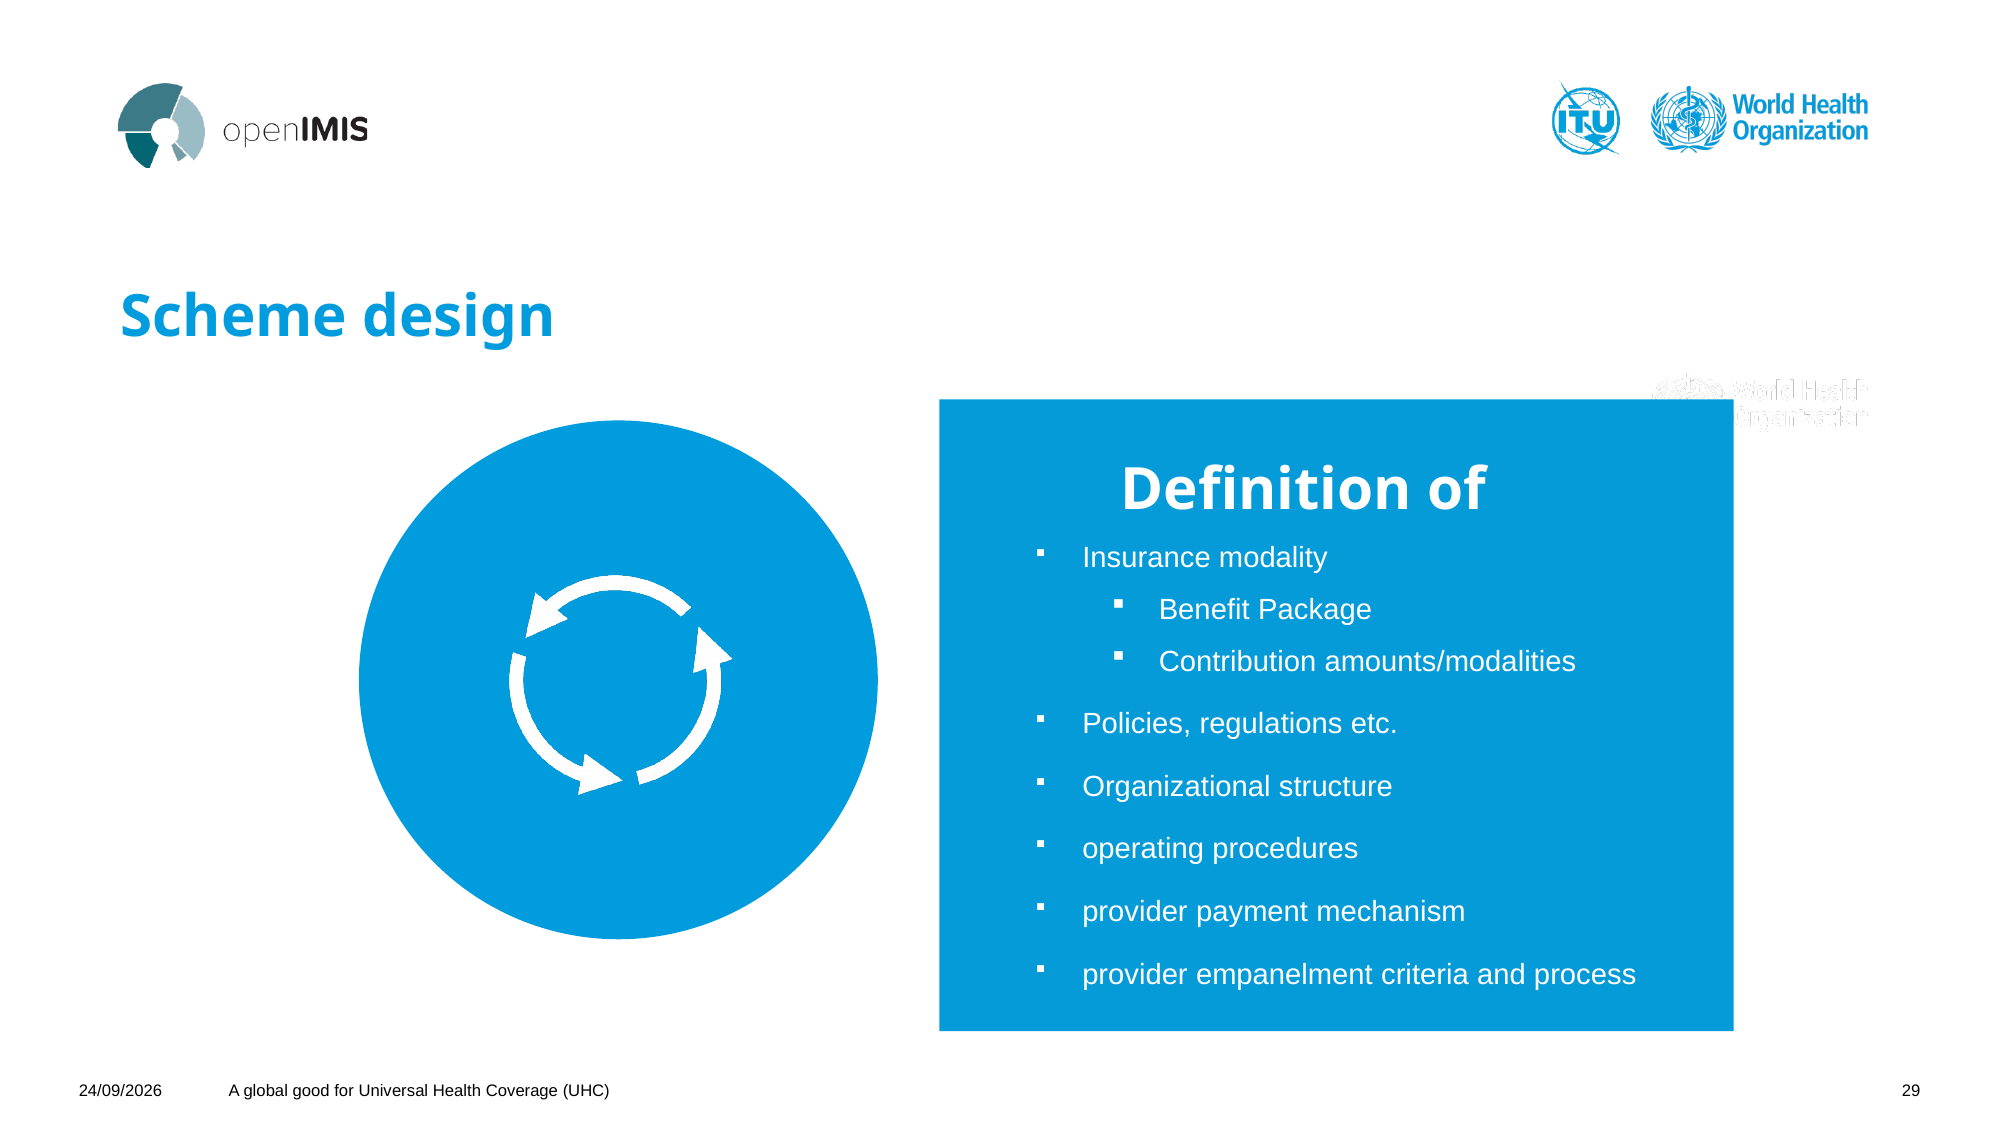

# Scheme design
Definition of
Insurance modality
Benefit Package
Contribution amounts/modalities
Policies, regulations etc.
Organizational structure
operating procedures
provider payment mechanism
provider empanelment criteria and process
A global good for Universal Health Coverage (UHC)